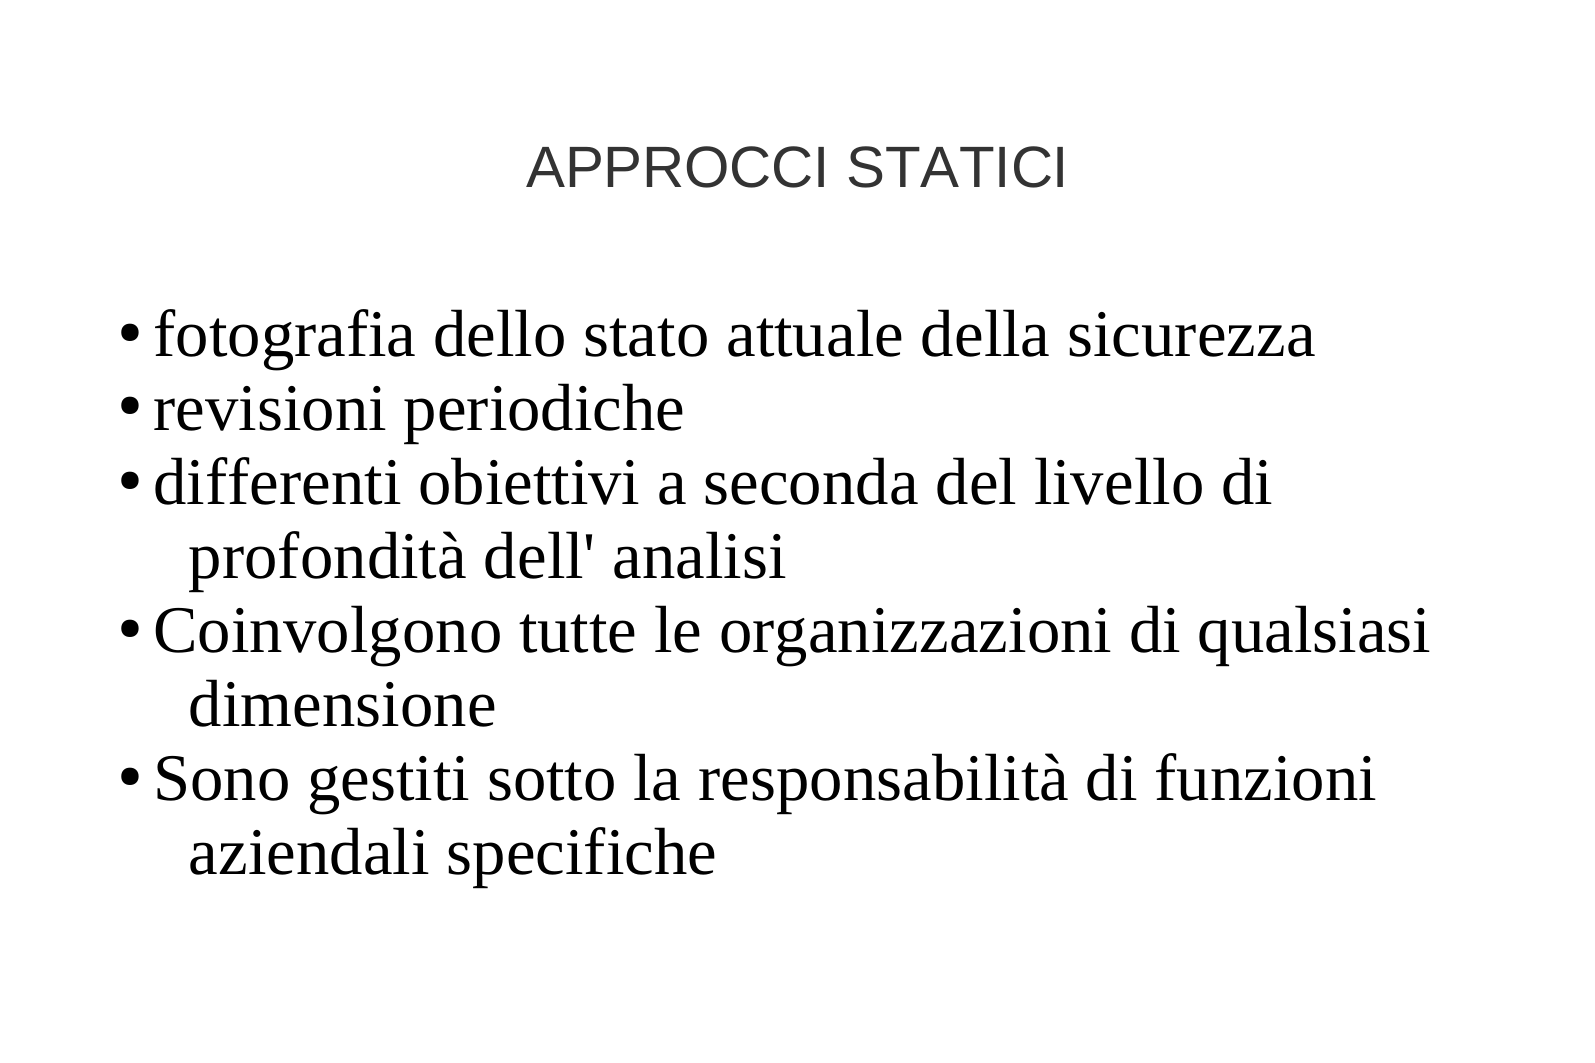

# APPROCCI STATICI
fotografia dello stato attuale della sicurezza
revisioni periodiche
differenti obiettivi a seconda del livello di profondità dell' analisi
Coinvolgono tutte le organizzazioni di qualsiasi dimensione
Sono gestiti sotto la responsabilità di funzioni aziendali specifiche